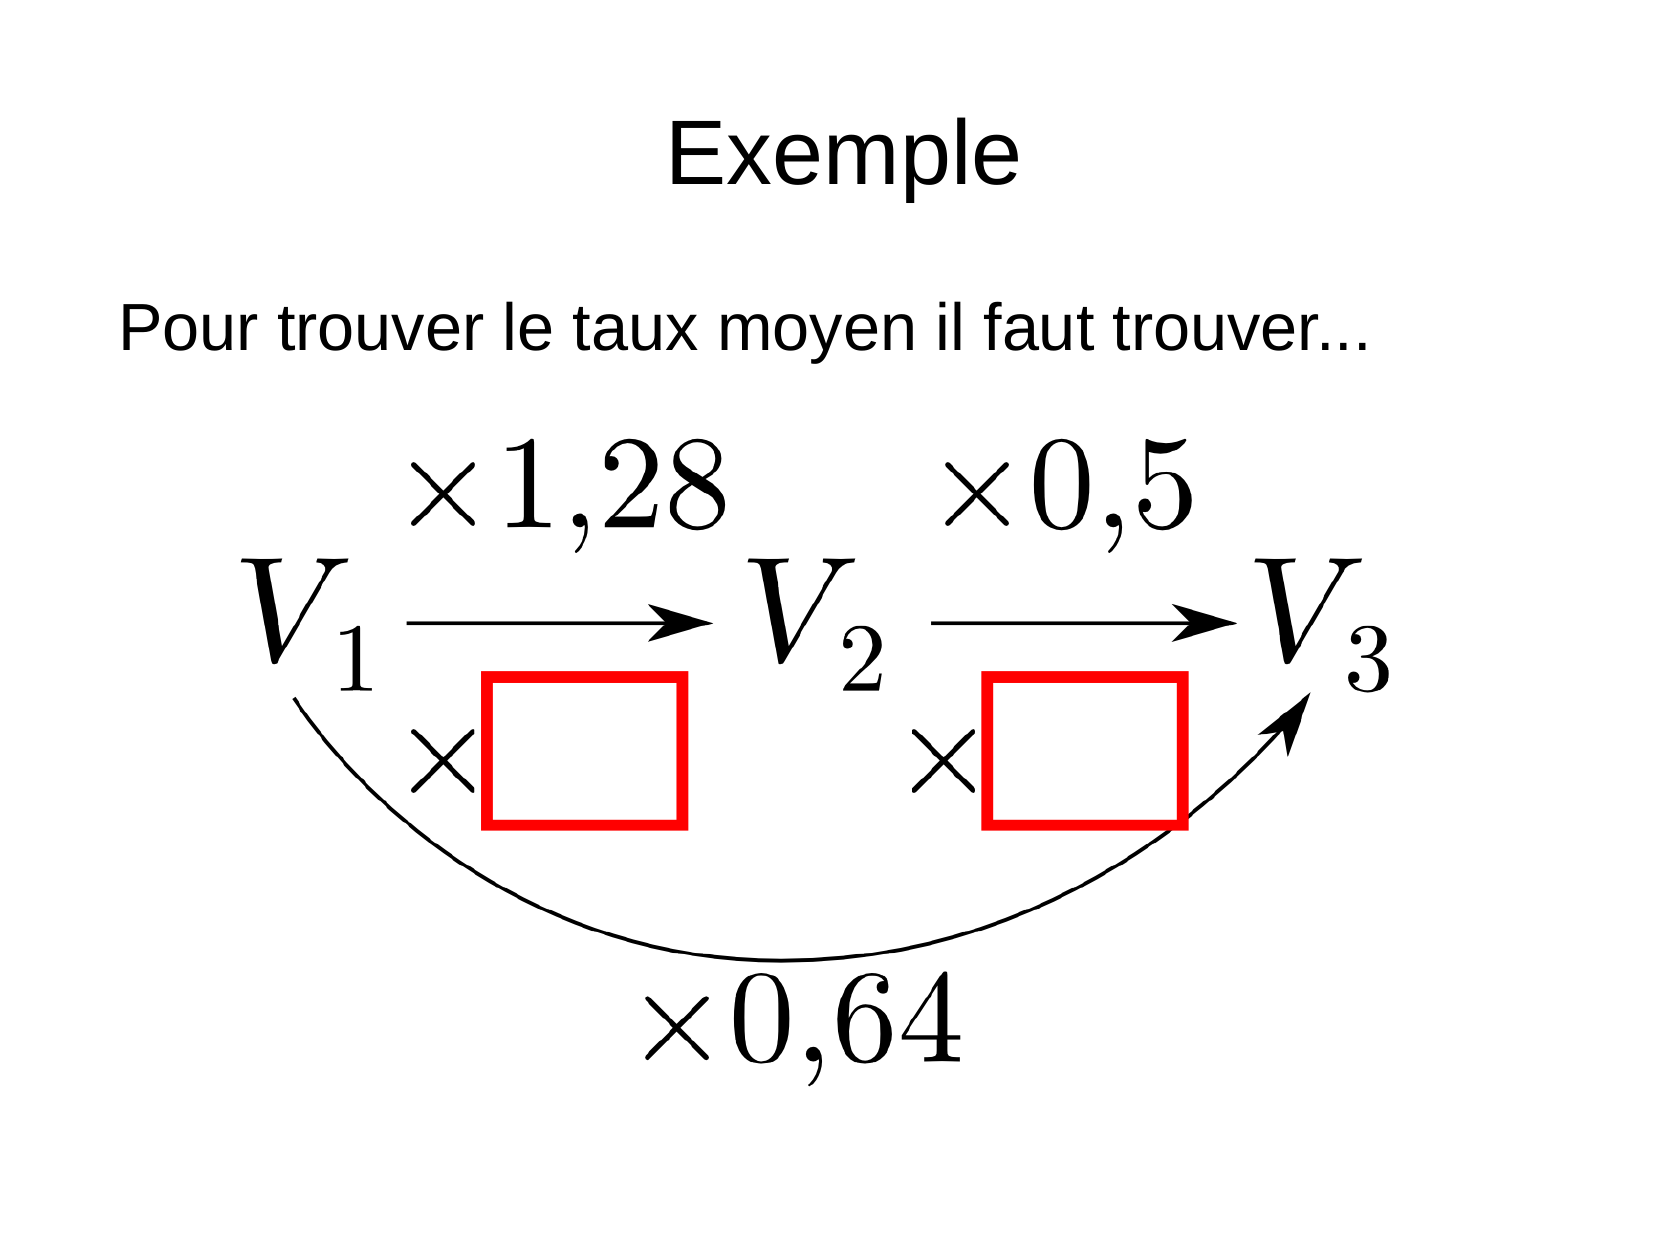

# Exemple
Pour trouver le taux moyen il faut trouver...